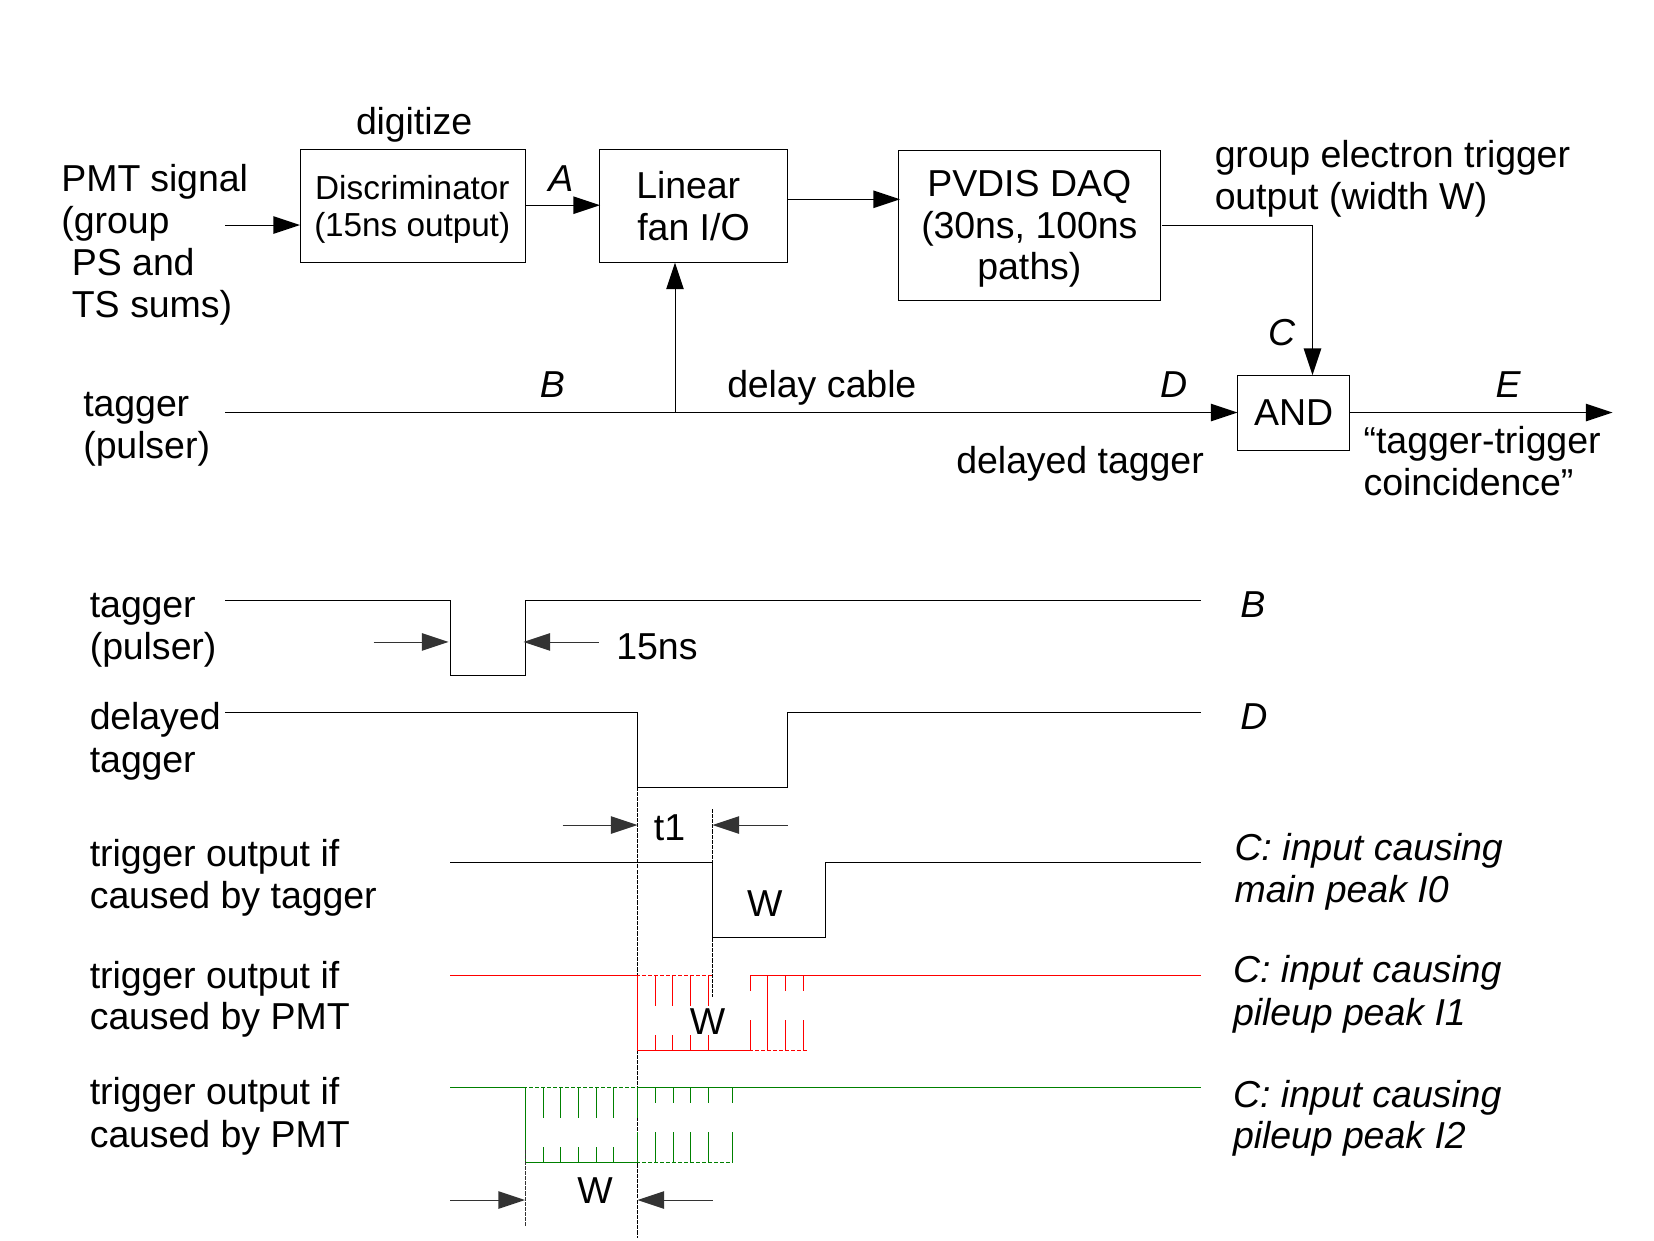

digitize
group electron trigger
output (width W)
PMT signal
(group
 PS and
 TS sums)
Discriminator
(15ns output)
A
Linear
fan I/O
PVDIS DAQ
(30ns, 100ns
paths)
C
B
delay cable
D
E
tagger
(pulser)
AND
“tagger-trigger
coincidence”
delayed tagger
tagger
(pulser)
B
15ns
D
delayed
tagger
t1
C: input causing
main peak I0
trigger output if
caused by tagger
W
C: input causing
pileup peak I1
trigger output if
caused by PMT
W
trigger output if
caused by PMT
C: input causing
pileup peak I2
W